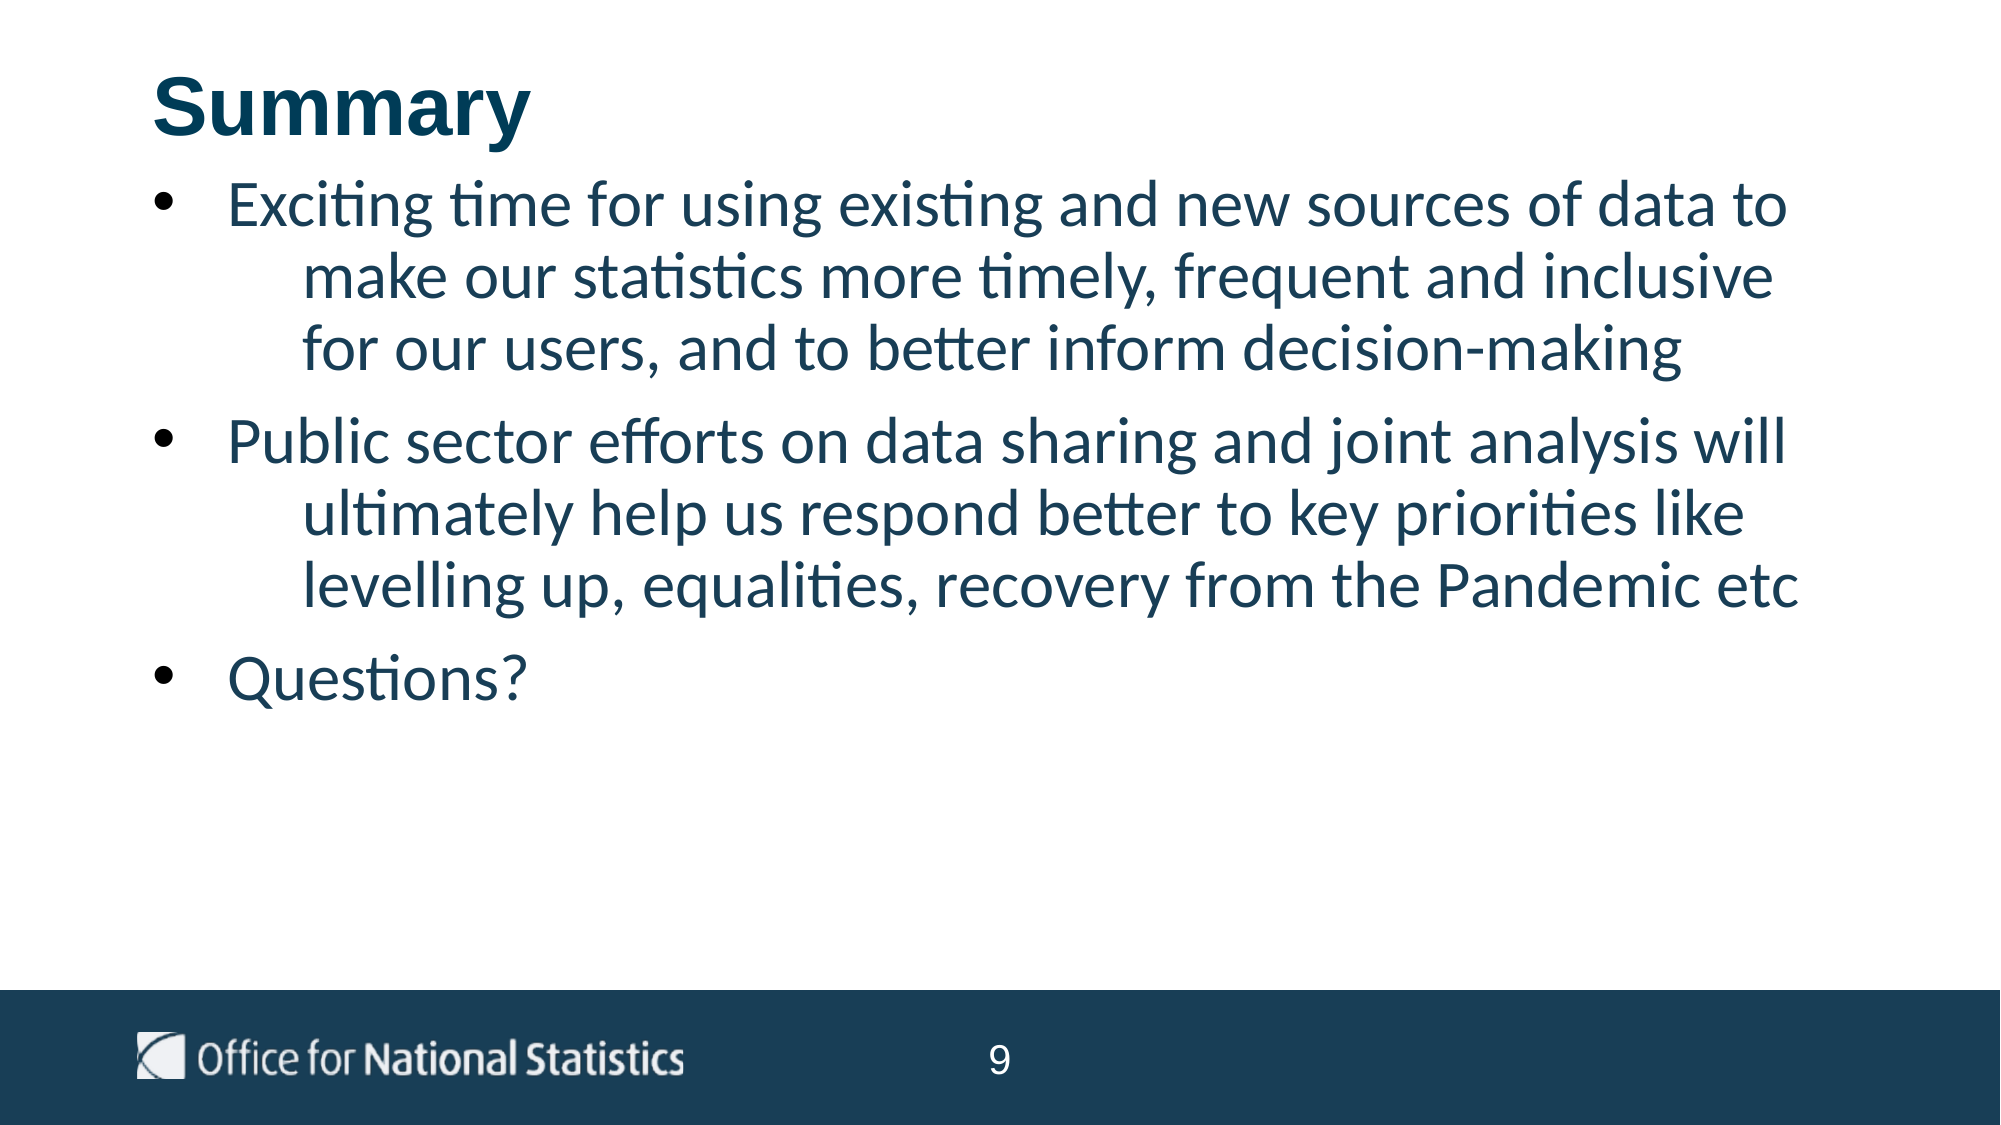

# Summary
Exciting time for using existing and new sources of data to make our statistics more timely, frequent and inclusive for our users, and to better inform decision-making
Public sector efforts on data sharing and joint analysis will ultimately help us respond better to key priorities like levelling up, equalities, recovery from the Pandemic etc
Questions?